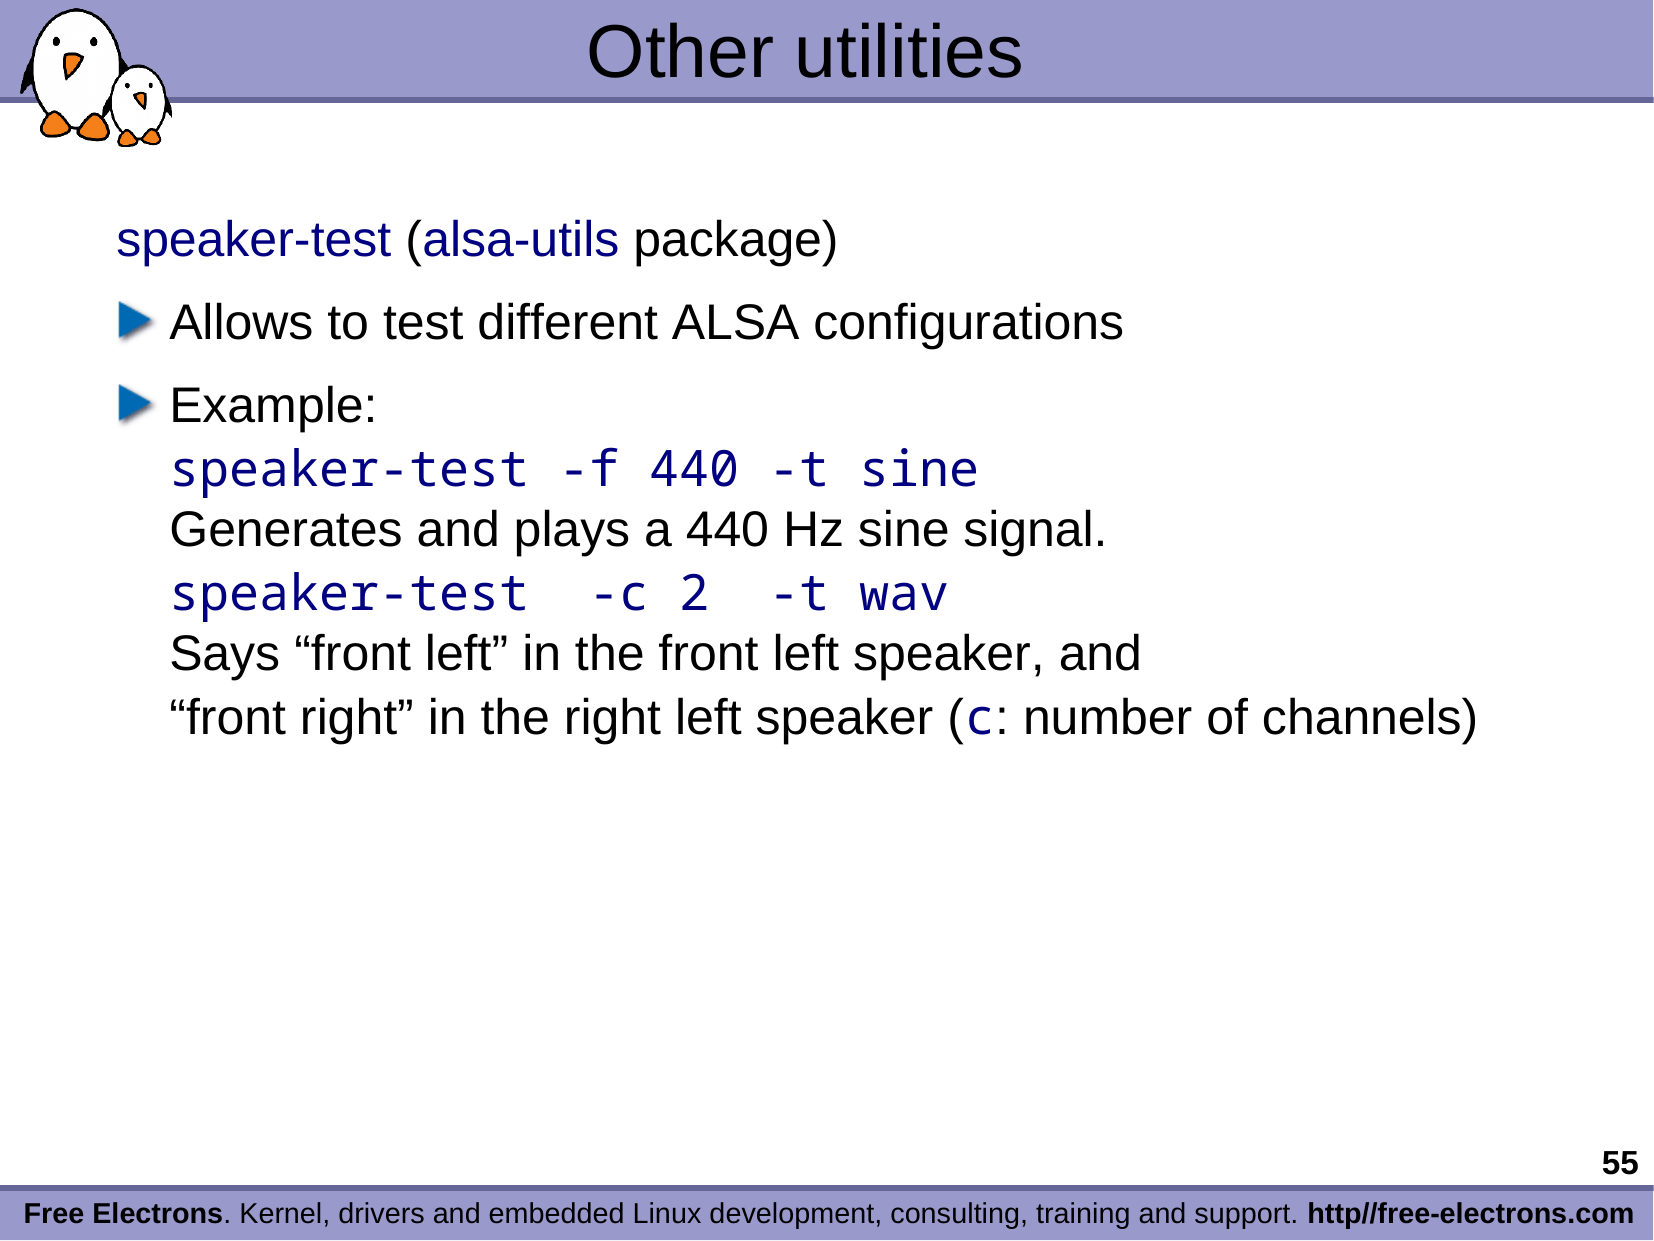

# Other utilities
speaker-test (alsa-utils package)
Allows to test different ALSA configurations
Example:
speaker-test -f 440 -t sine
Generates and plays a 440 Hz sine signal.
speaker-test -c 2 -t wav
Says “front left” in the front left speaker, and
“front right” in the right left speaker (c: number of channels)